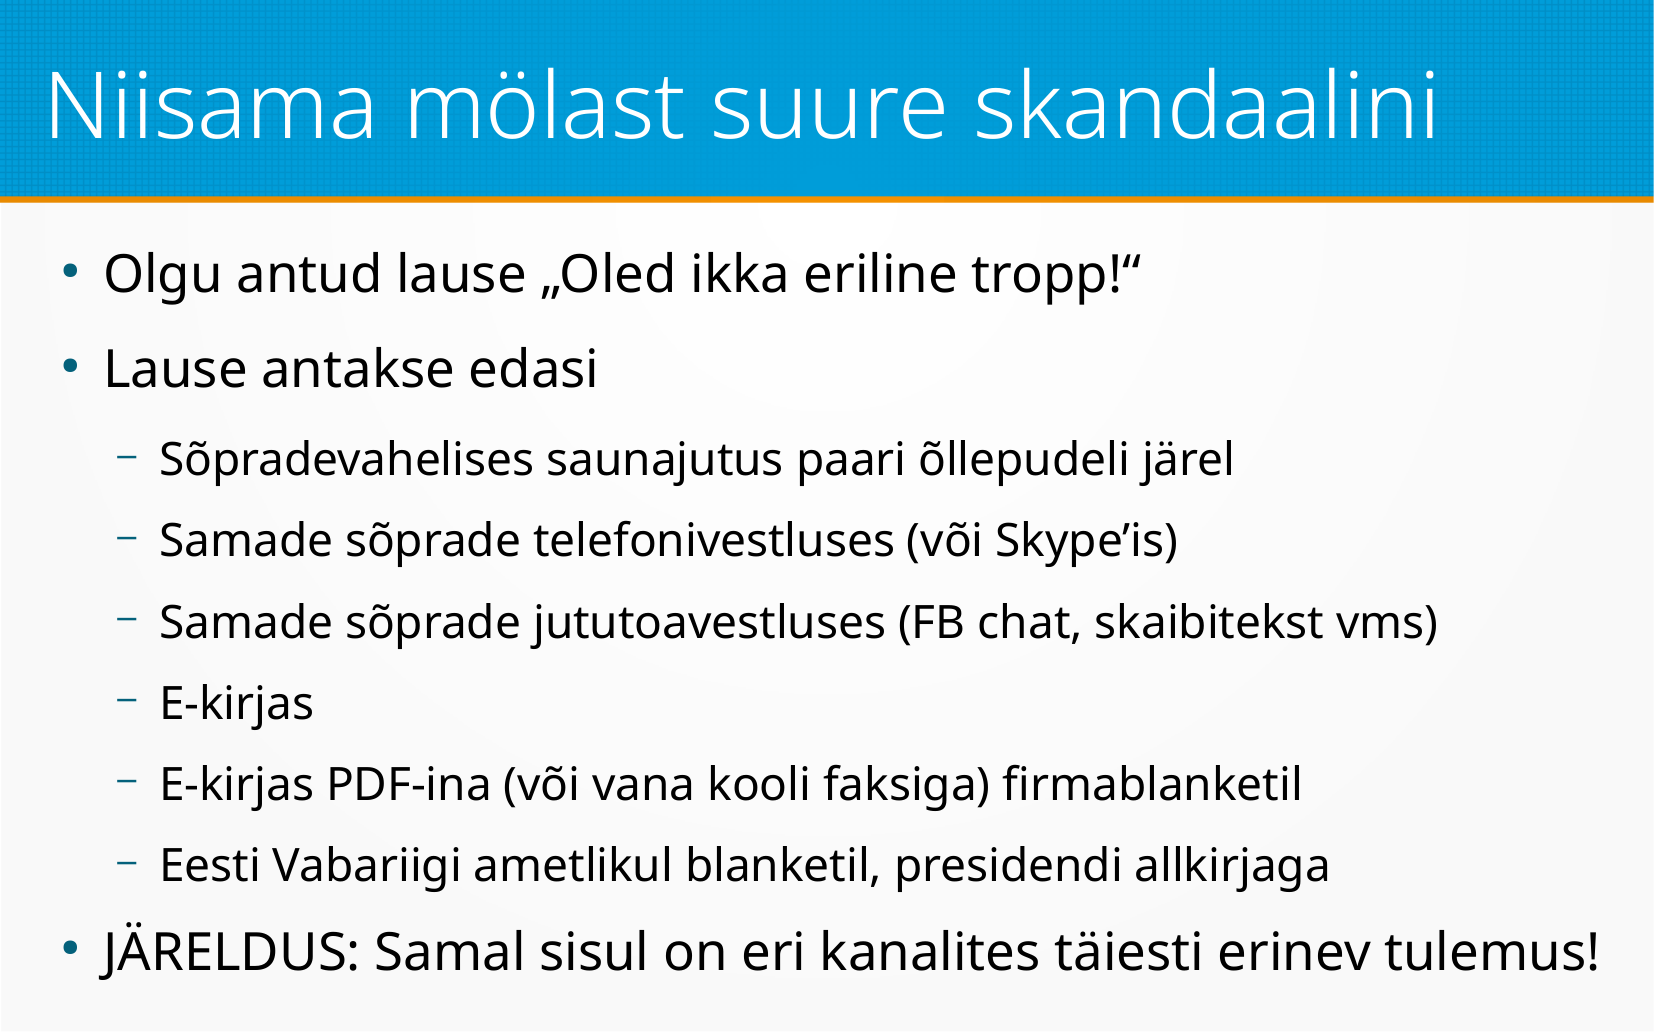

# Niisama mölast suure skandaalini
Olgu antud lause „Oled ikka eriline tropp!“
Lause antakse edasi
Sõpradevahelises saunajutus paari õllepudeli järel
Samade sõprade telefonivestluses (või Skype’is)
Samade sõprade jututoavestluses (FB chat, skaibitekst vms)
E-kirjas
E-kirjas PDF-ina (või vana kooli faksiga) firmablanketil
Eesti Vabariigi ametlikul blanketil, presidendi allkirjaga
JÄRELDUS: Samal sisul on eri kanalites täiesti erinev tulemus!